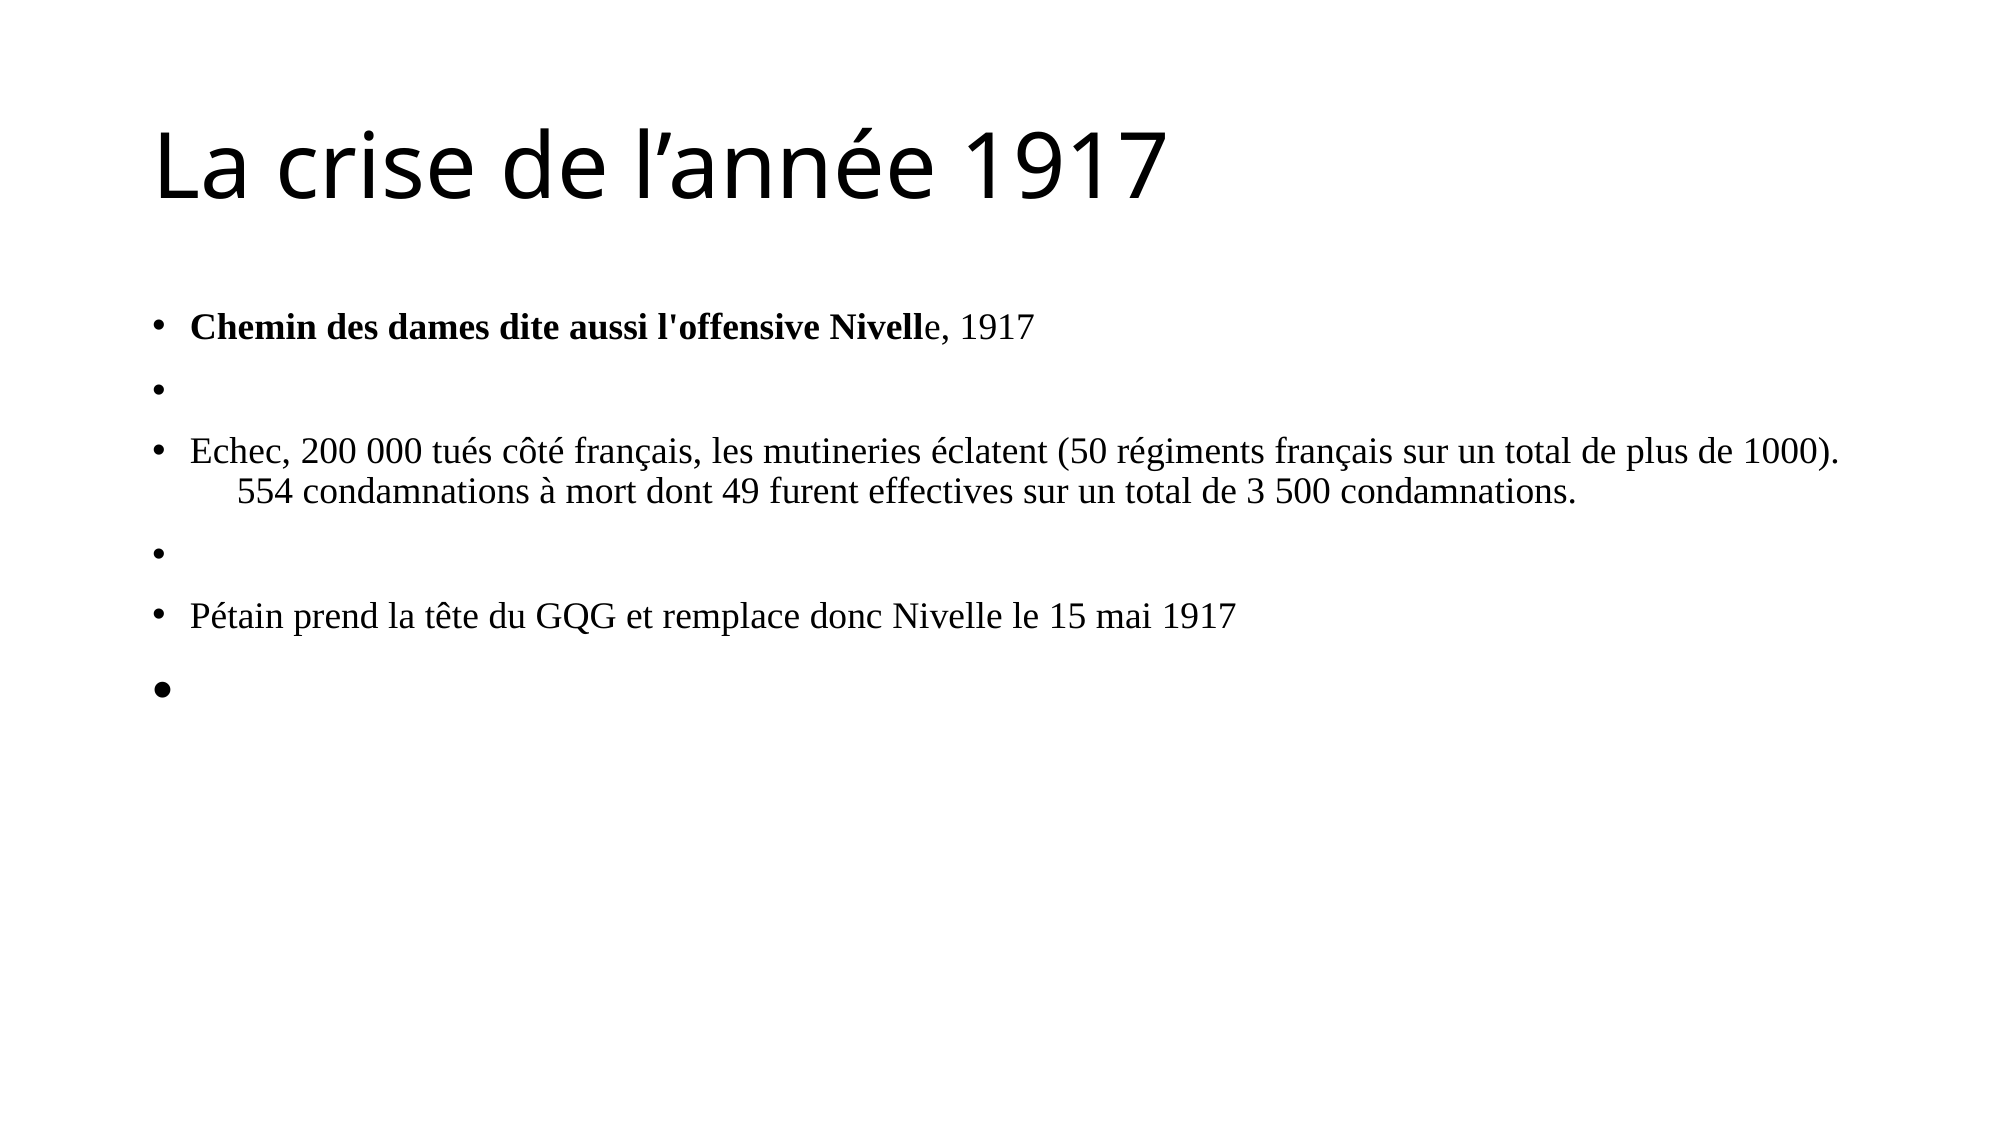

# La crise de l’année 1917
Chemin des dames dite aussi l'offensive Nivelle, 1917
Echec, 200 000 tués côté français, les mutineries éclatent (50 régiments français sur un total de plus de 1000). 554 condamnations à mort dont 49 furent effectives sur un total de 3 500 condamnations.
Pétain prend la tête du GQG et remplace donc Nivelle le 15 mai 1917